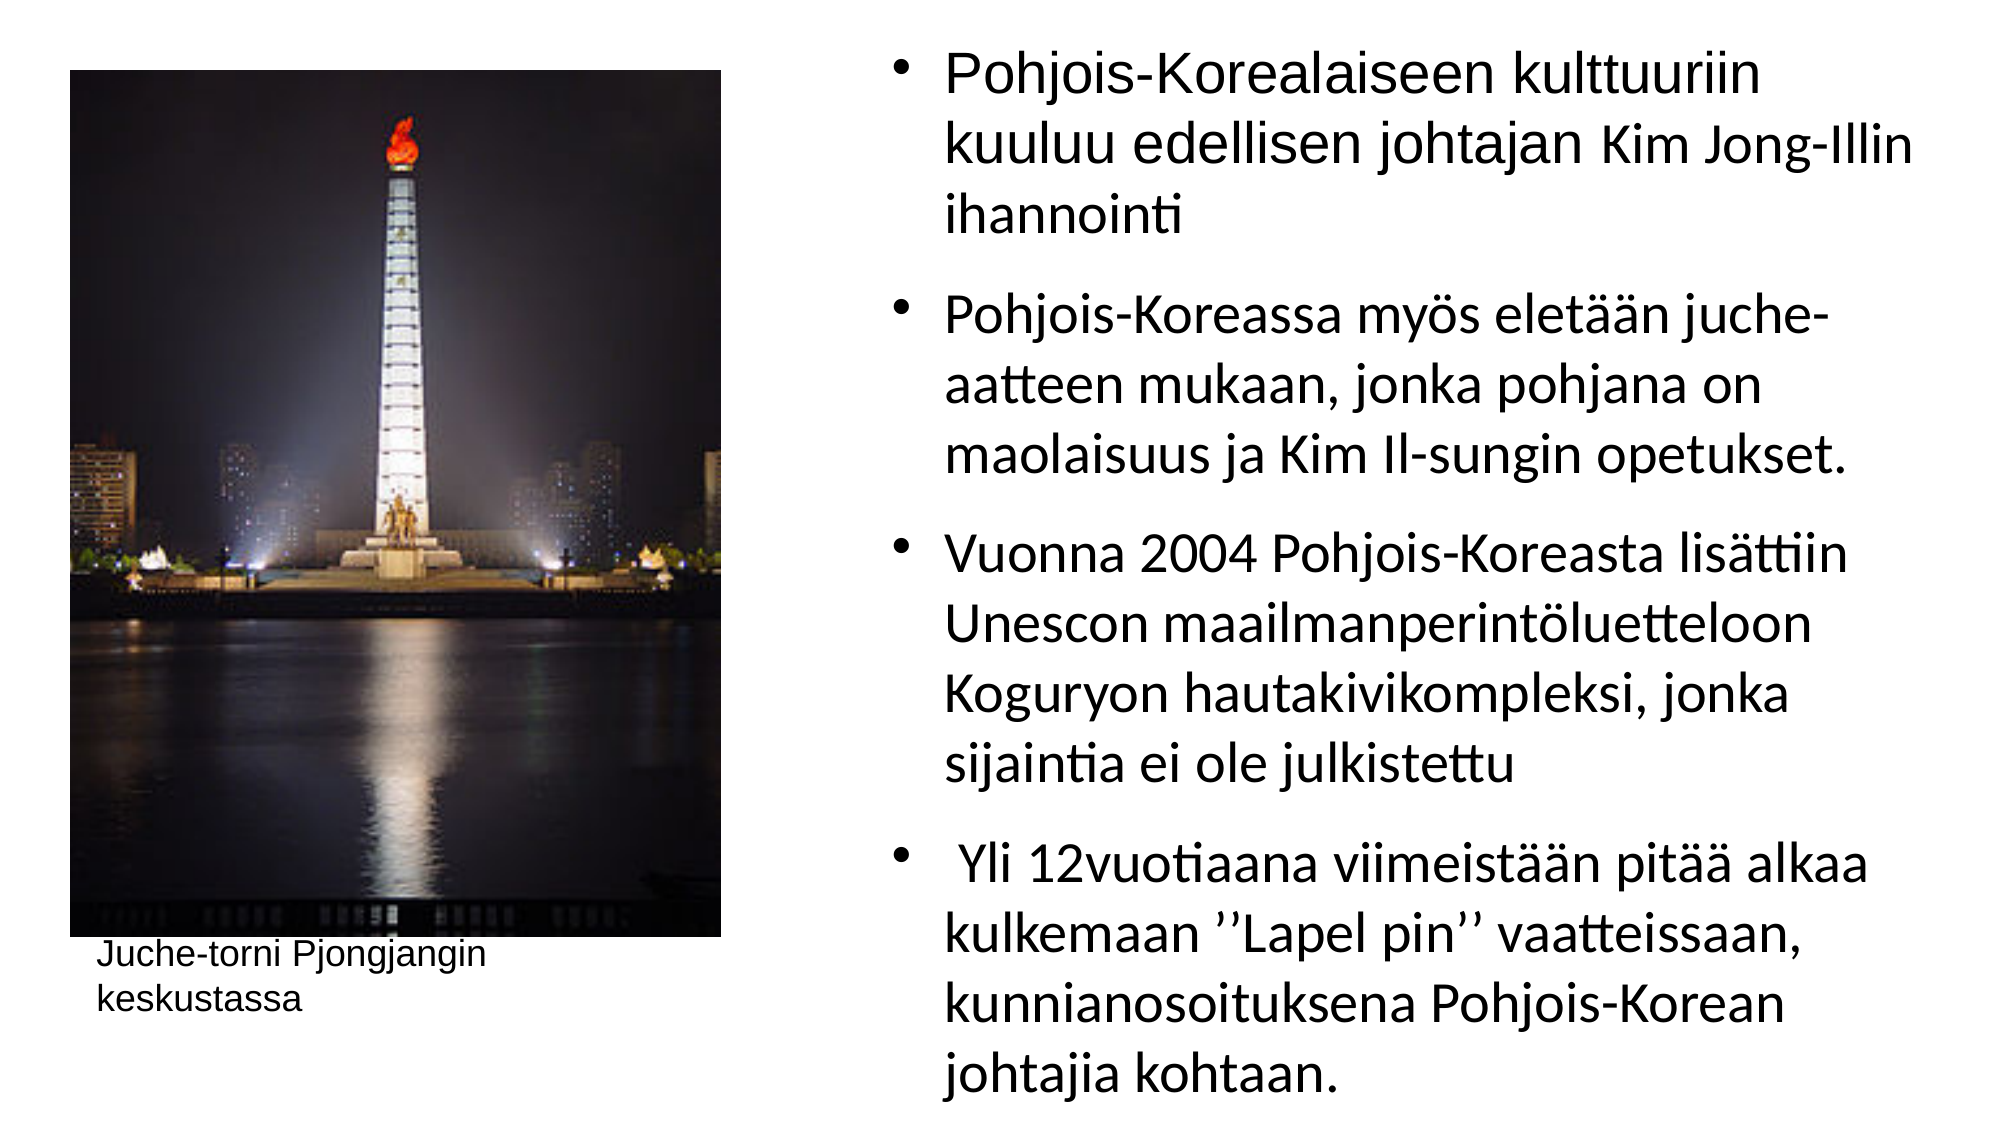

Pohjois-Korealaiseen kulttuuriin kuuluu edellisen johtajan Kim Jong-Illin ihannointi
Pohjois-Koreassa myös eletään juche-aatteen mukaan, jonka pohjana on maolaisuus ja Kim Il-sungin opetukset.
Vuonna 2004 Pohjois-Koreasta lisättiin Unescon maailmanperintöluetteloon Koguryon hautakivikompleksi, jonka sijaintia ei ole julkistettu
 Yli 12vuotiaana viimeistään pitää alkaa kulkemaan ’’Lapel pin’’ vaatteissaan, kunnianosoituksena Pohjois-Korean johtajia kohtaan.
Juche-torni Pjongjangin keskustassa